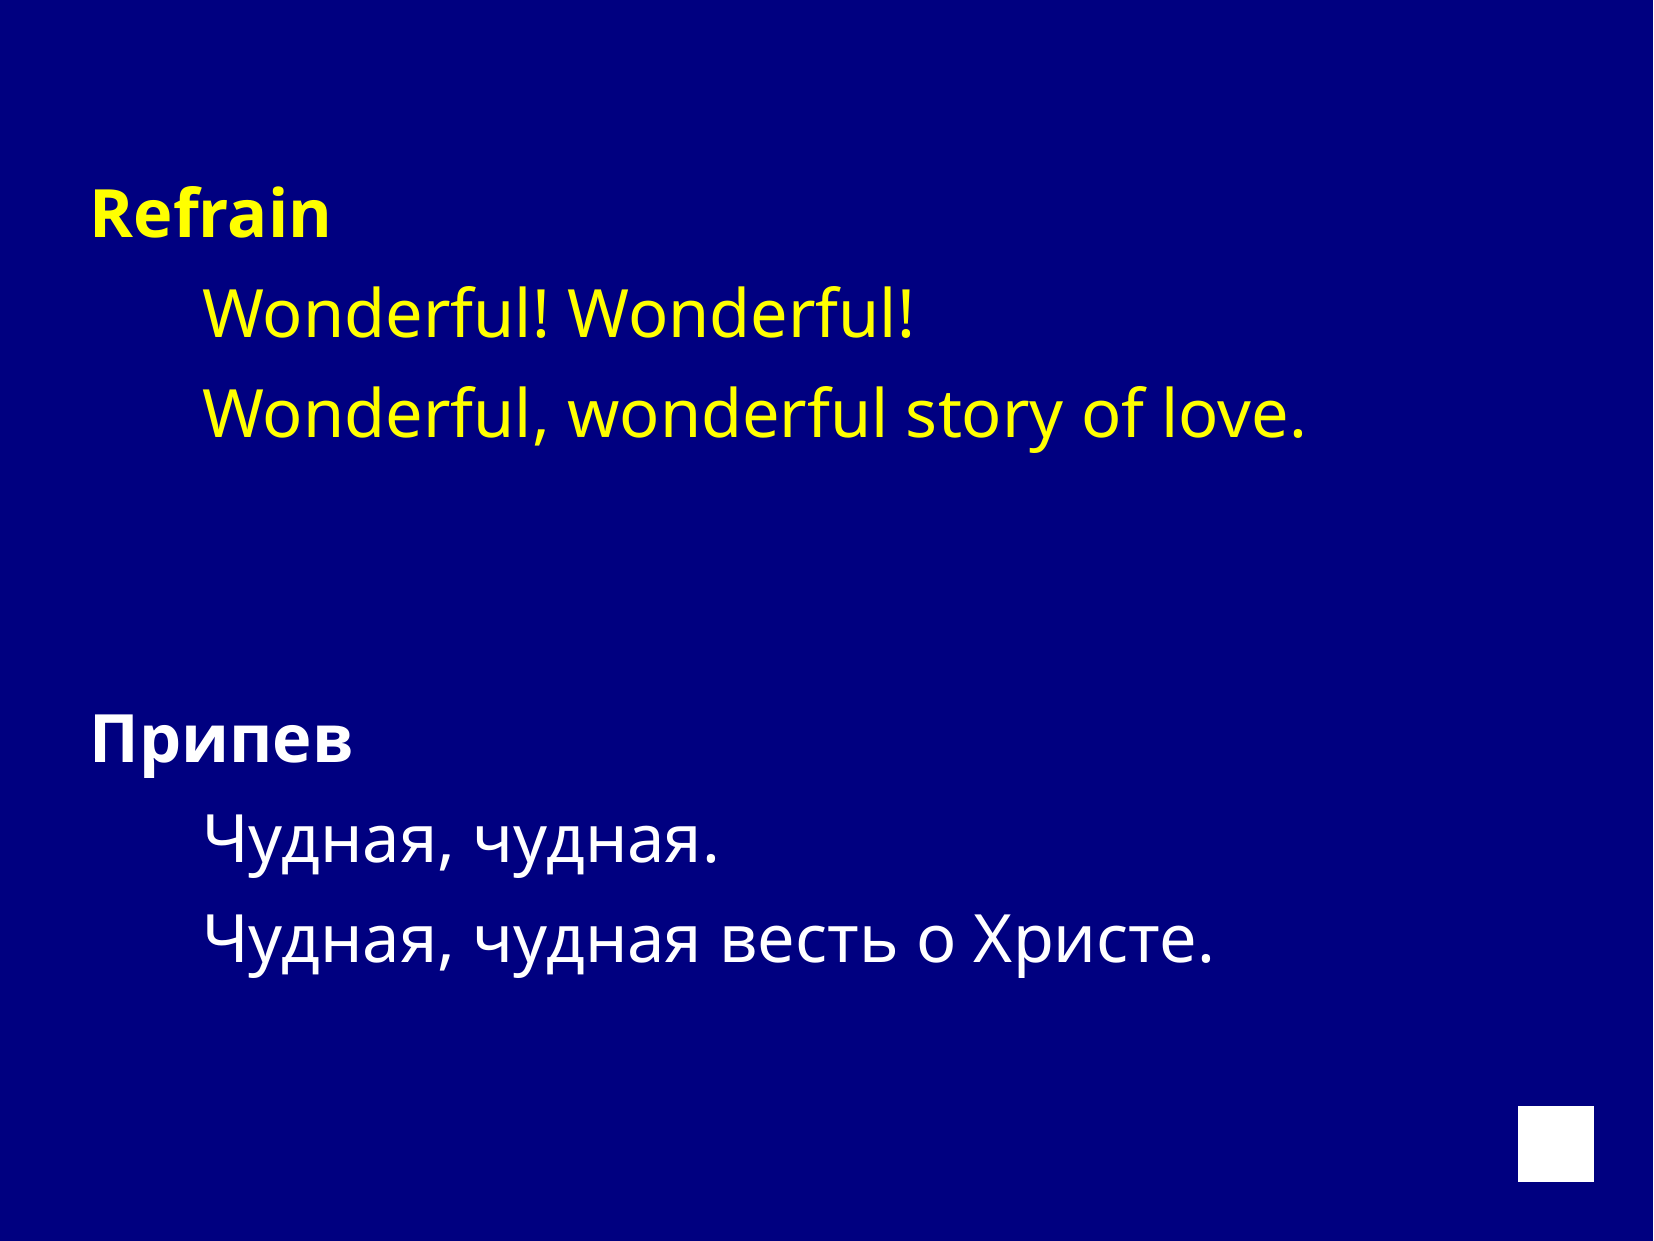

Refrain
	Wonderful! Wonderful!
	Wonderful, wonderful story of love.
Припев
	Чудная, чудная.
	Чудная, чудная весть о Христе.